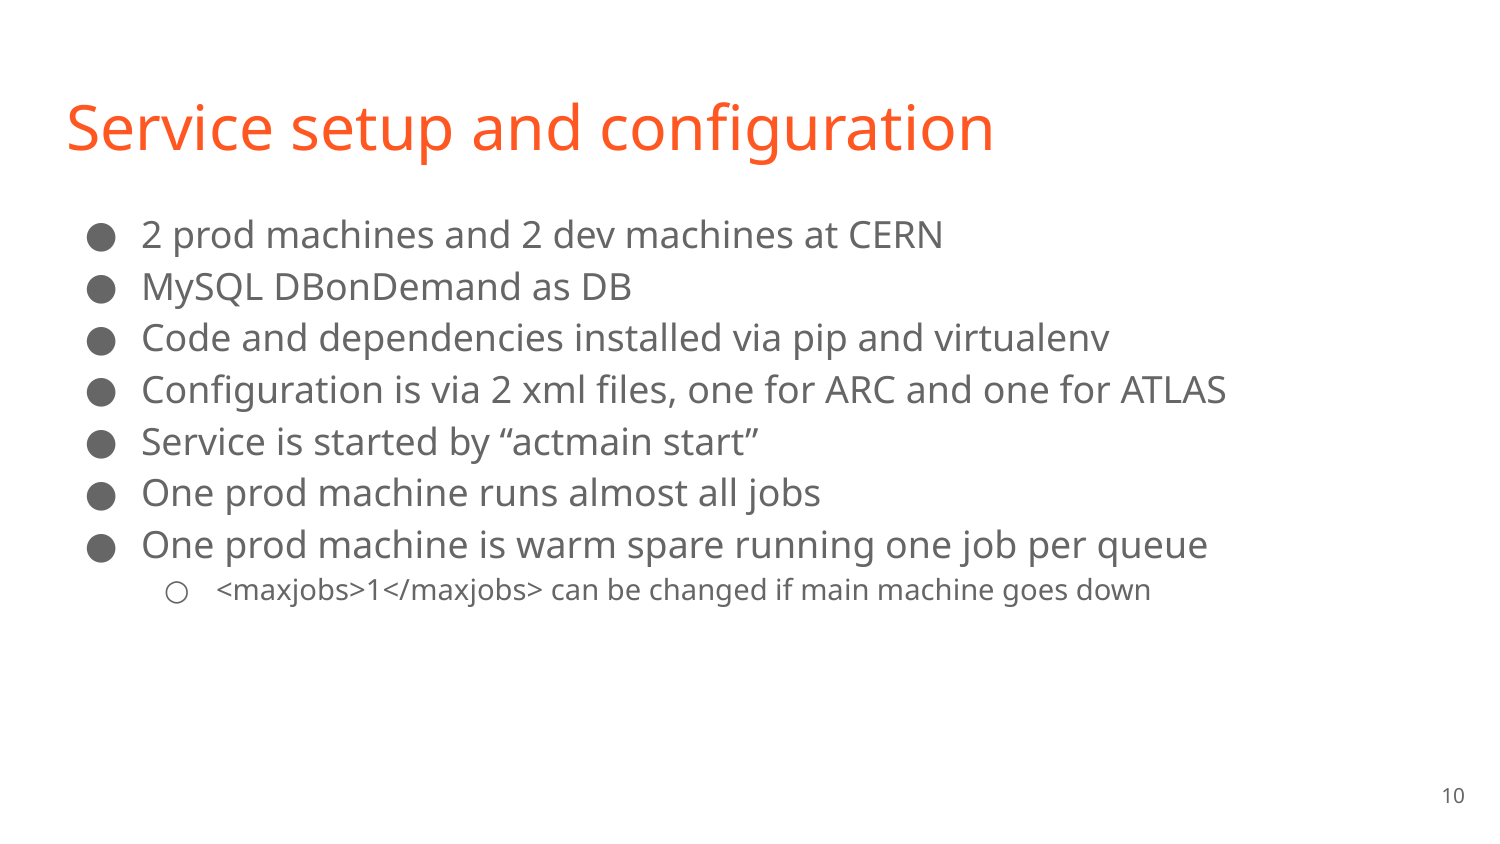

# Service setup and configuration
2 prod machines and 2 dev machines at CERN
MySQL DBonDemand as DB
Code and dependencies installed via pip and virtualenv
Configuration is via 2 xml files, one for ARC and one for ATLAS
Service is started by “actmain start”
One prod machine runs almost all jobs
One prod machine is warm spare running one job per queue
<maxjobs>1</maxjobs> can be changed if main machine goes down